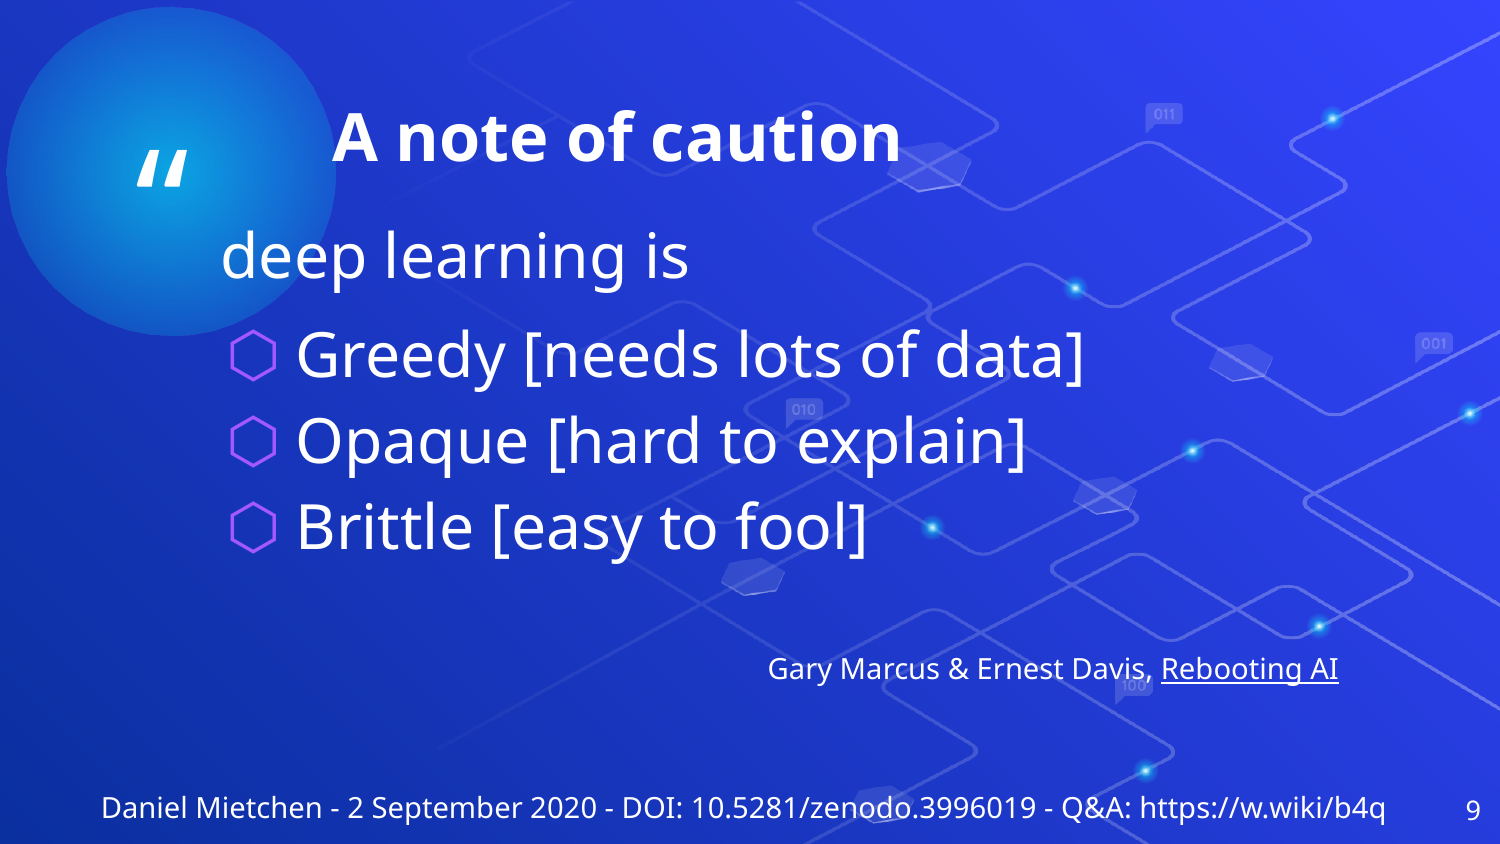

A note of caution
# deep learning is
Greedy [needs lots of data]
Opaque [hard to explain]
Brittle [easy to fool]
Gary Marcus & Ernest Davis, Rebooting AI
Daniel Mietchen - 2 September 2020 - DOI: 10.5281/zenodo.3996019 - Q&A: https://w.wiki/b4q